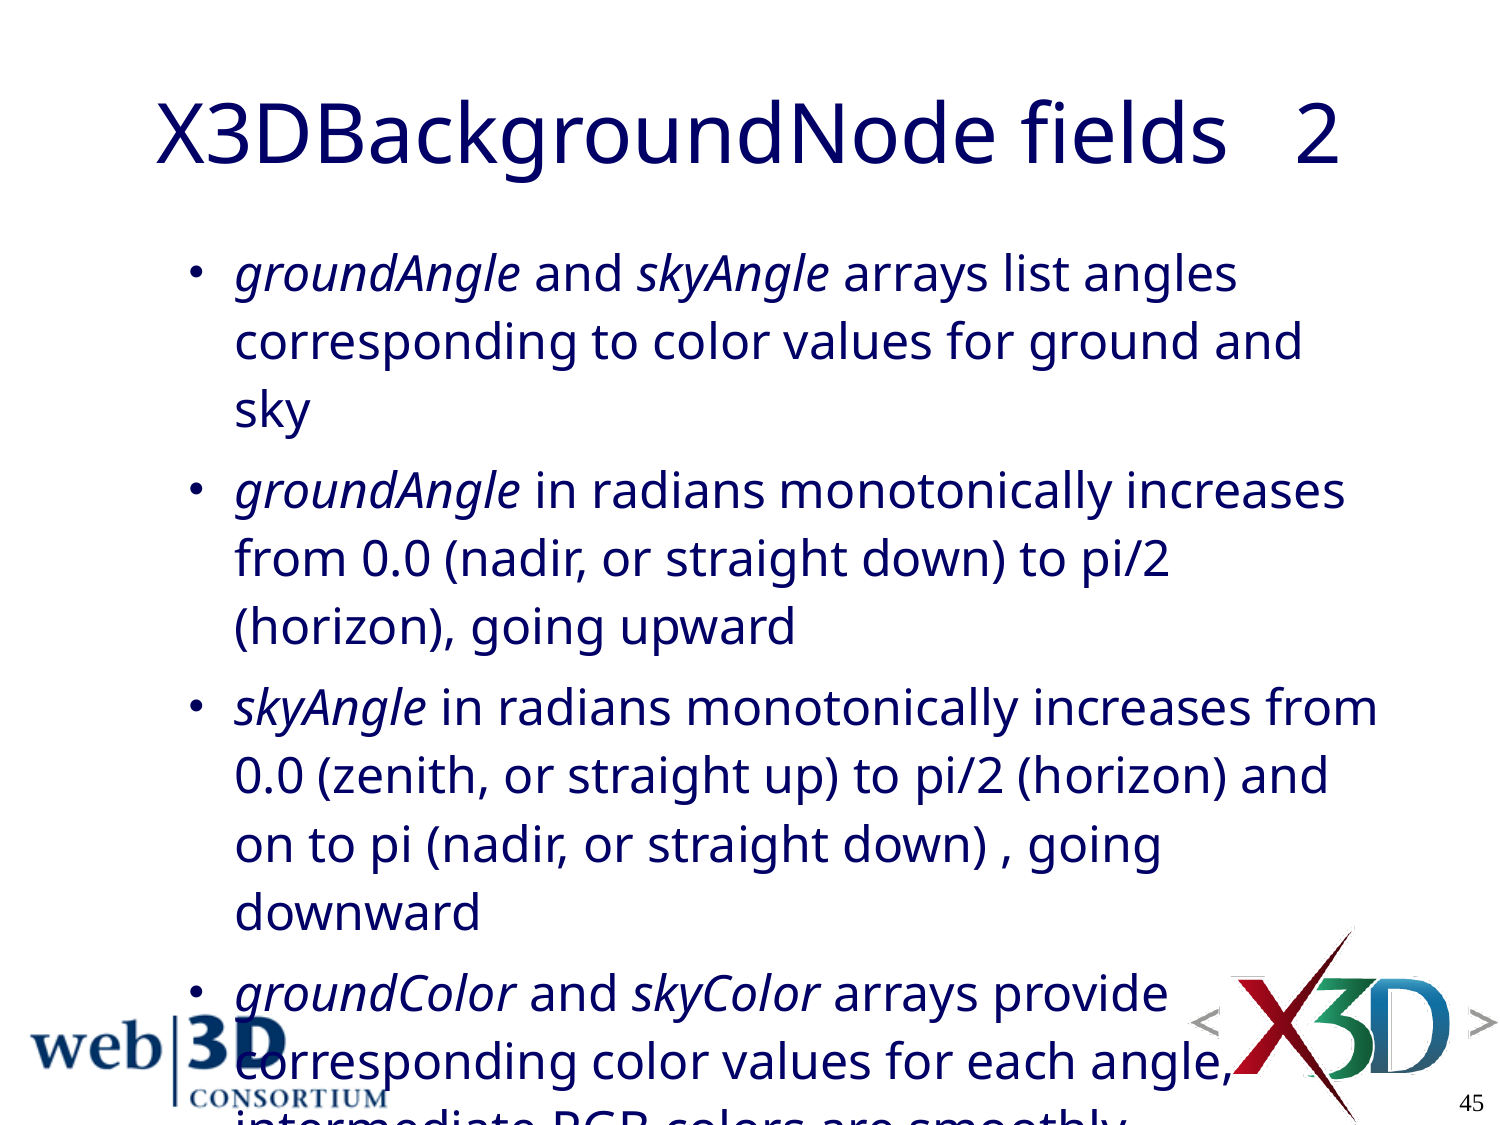

# X3DBackgroundNode fields 2
groundAngle and skyAngle arrays list angles corresponding to color values for ground and sky
groundAngle in radians monotonically increases from 0.0 (nadir, or straight down) to pi/2 (horizon), going upward
skyAngle in radians monotonically increases from 0.0 (zenith, or straight up) to pi/2 (horizon) and on to pi (nadir, or straight down) , going downward
groundColor and skyColor arrays provide corresponding color values for each angle, intermediate RGB colors are smoothly interpolated